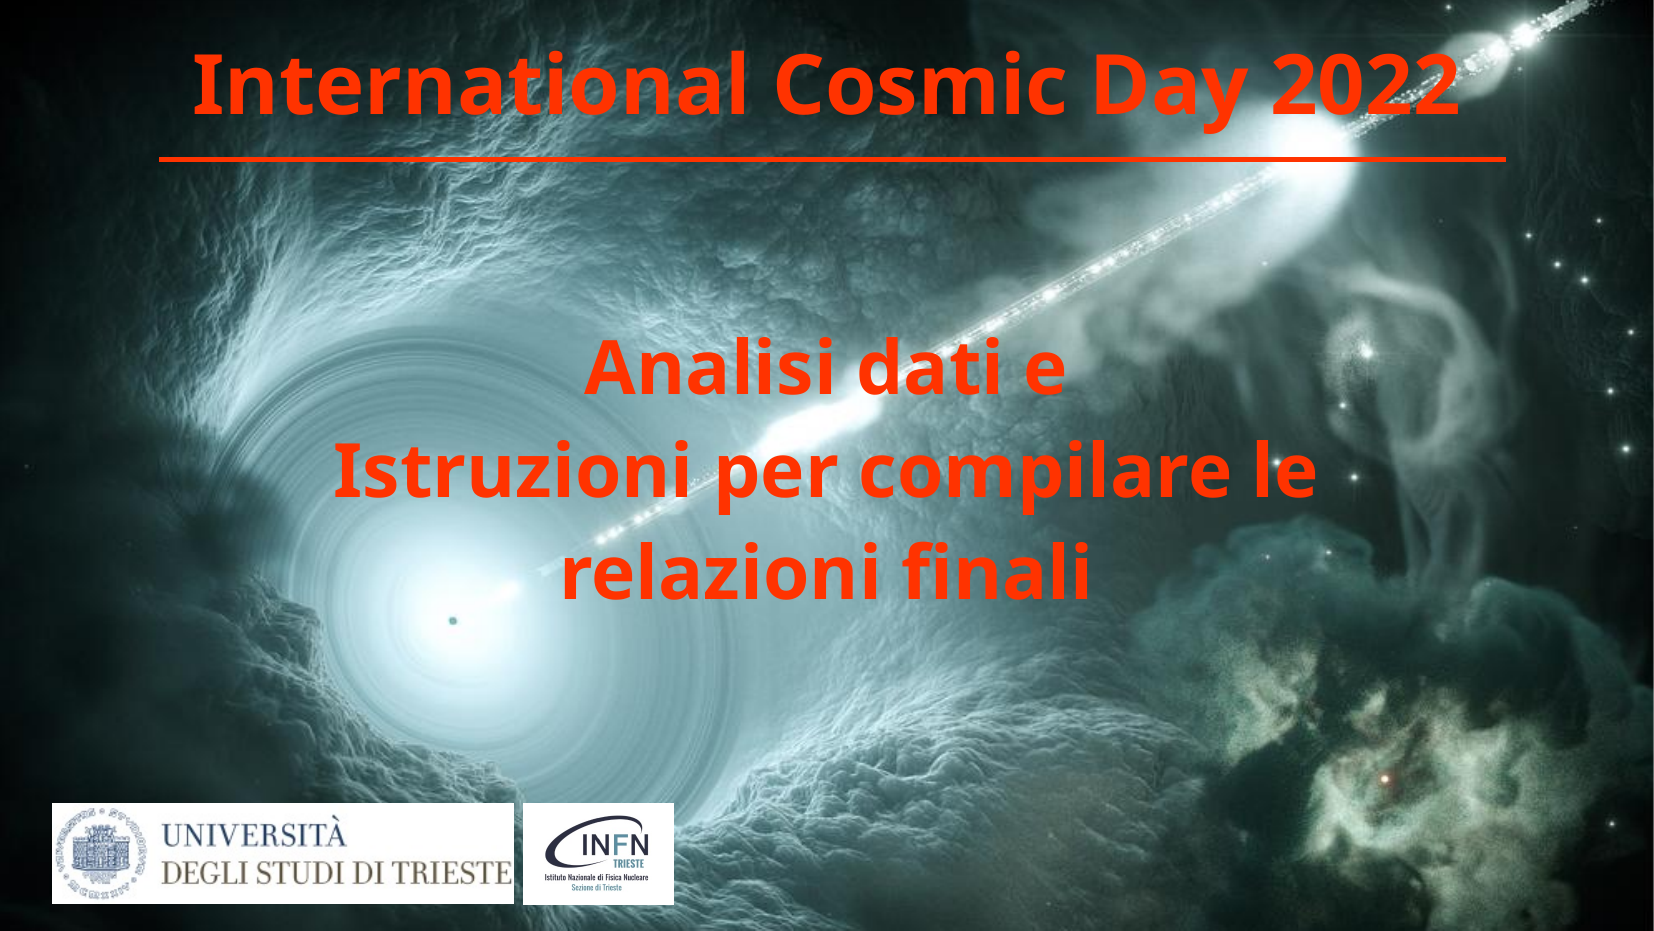

International Cosmic Day 2022
Analisi dati e
Istruzioni per compilare le relazioni finali